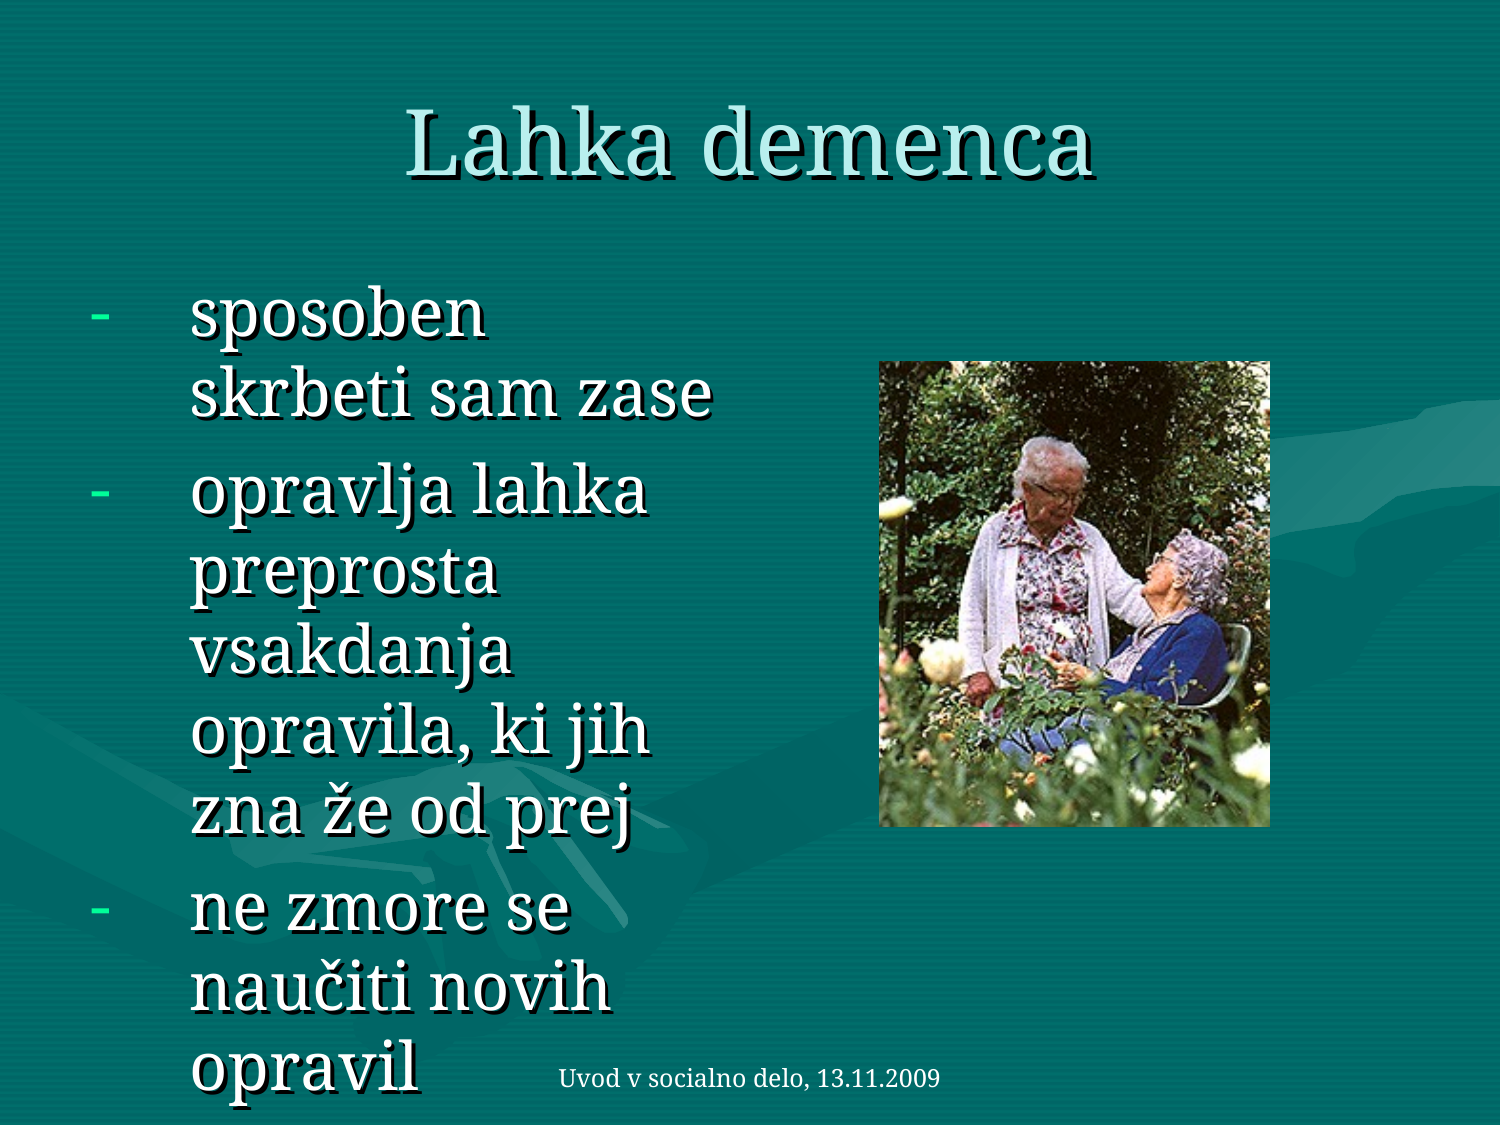

# Lahka demenca
sposoben skrbeti sam zase
opravlja lahka preprosta vsakdanja opravila, ki jih zna že od prej
ne zmore se naučiti novih opravil
Uvod v socialno delo, 13.11.2009